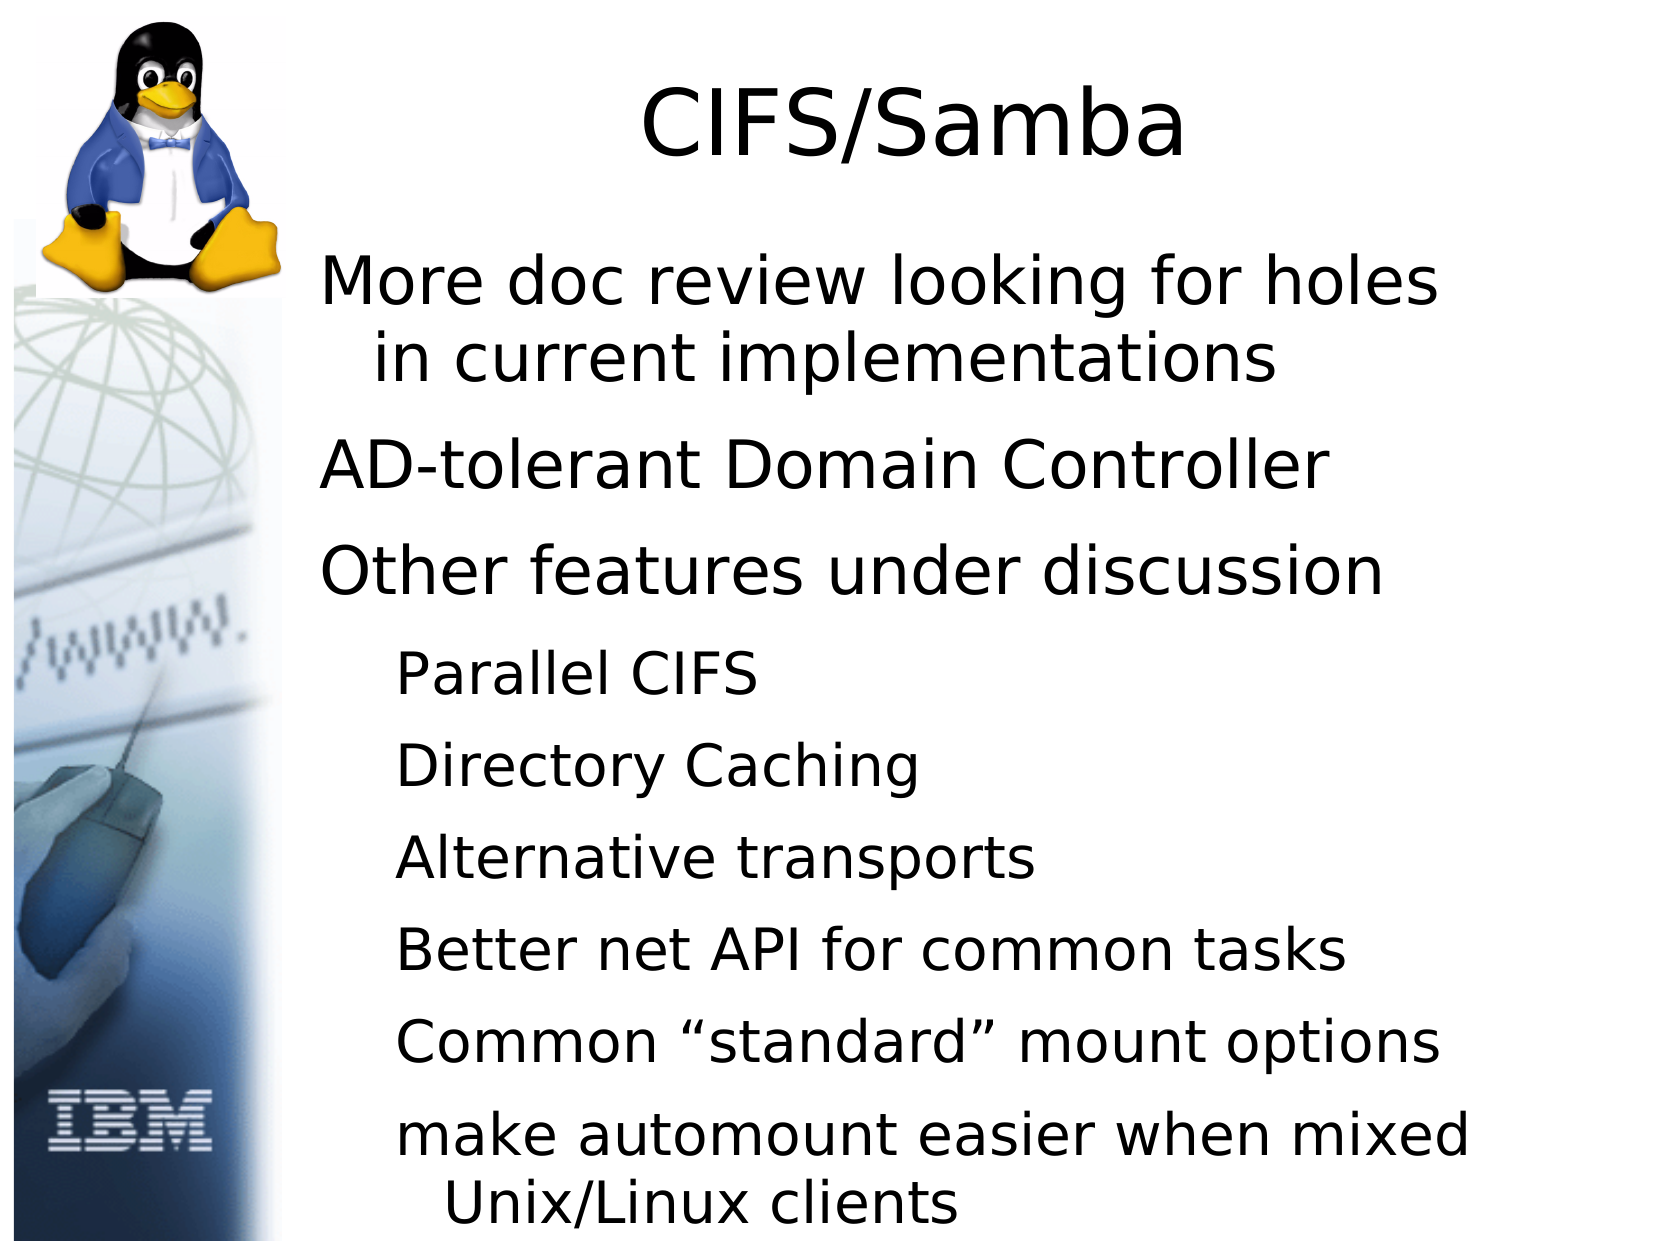

# CIFS/Samba
More doc review looking for holes in current implementations
AD-tolerant Domain Controller
Other features under discussion
Parallel CIFS
Directory Caching
Alternative transports
Better net API for common tasks
Common “standard” mount options
make automount easier when mixed Unix/Linux clients